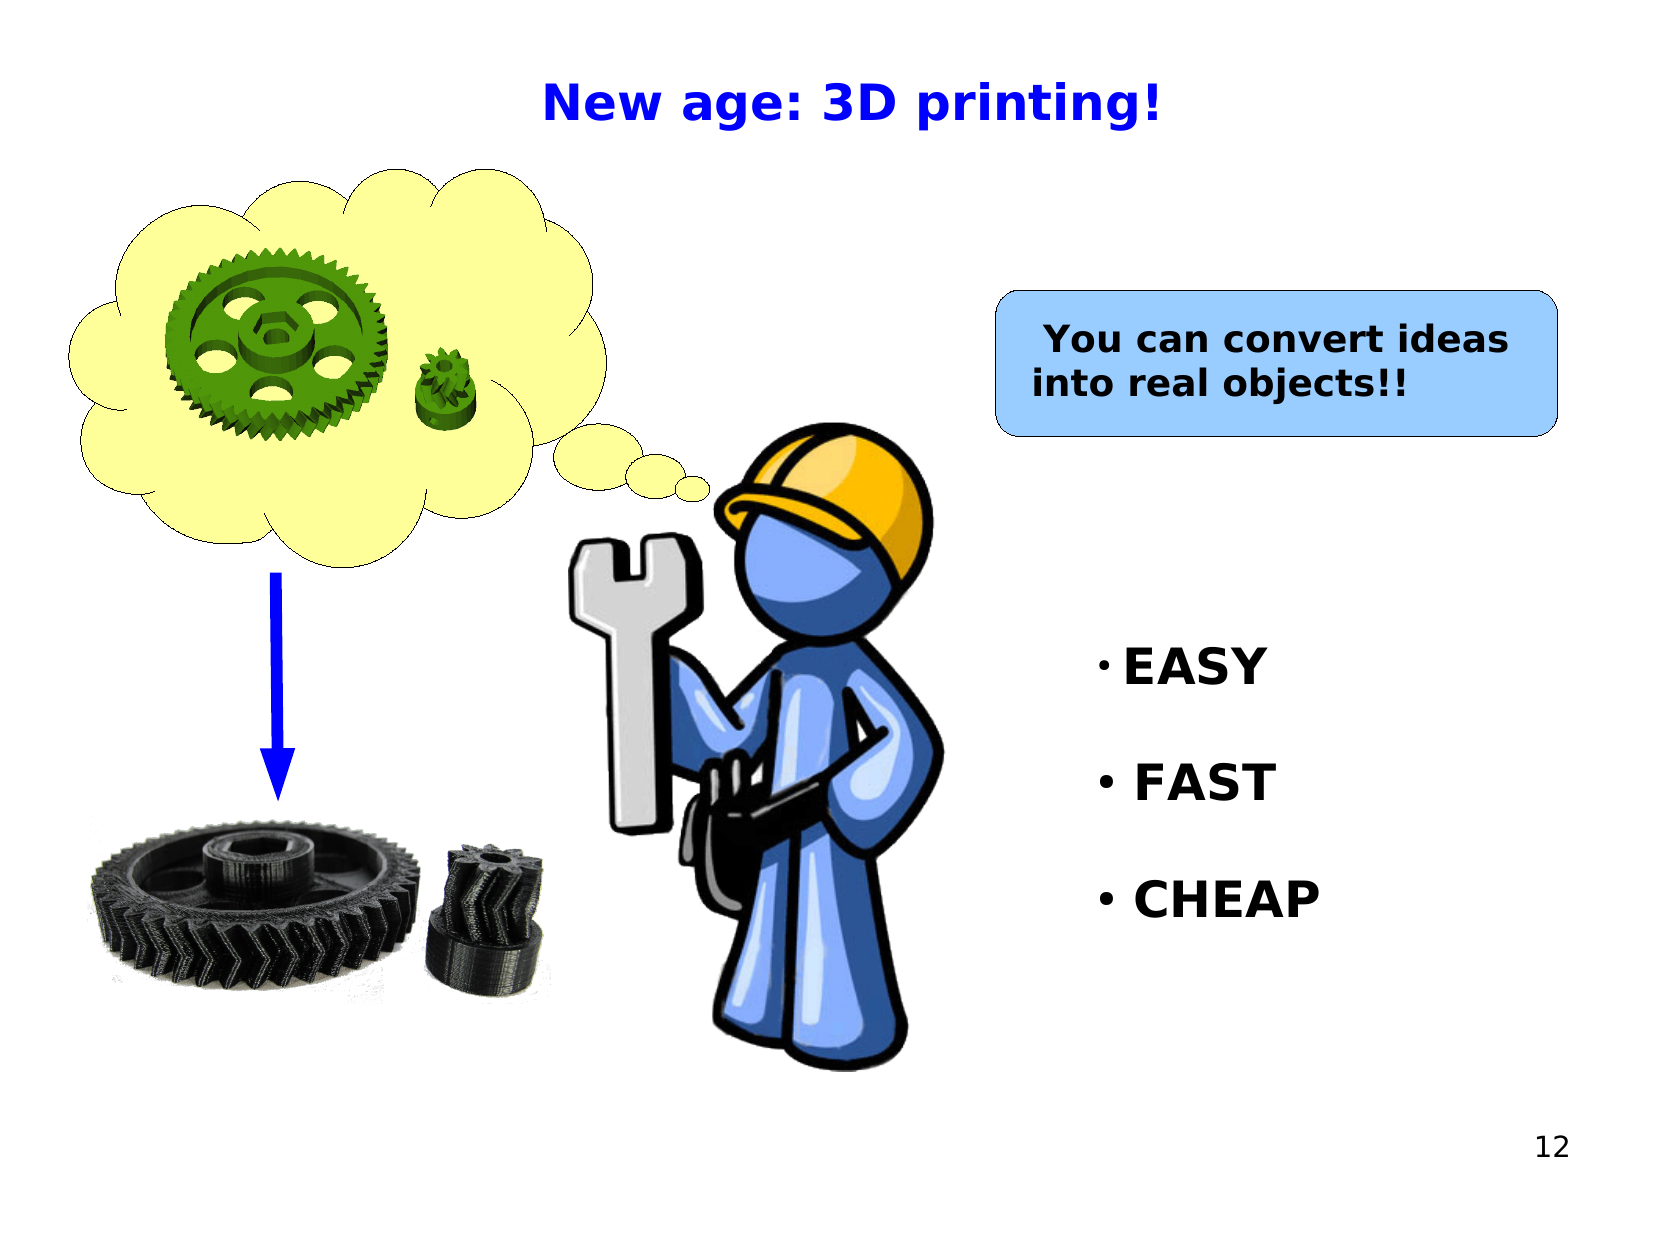

New age: 3D printing!
 You can convert ideas into real objects!!
 EASY
 FAST
 CHEAP
12